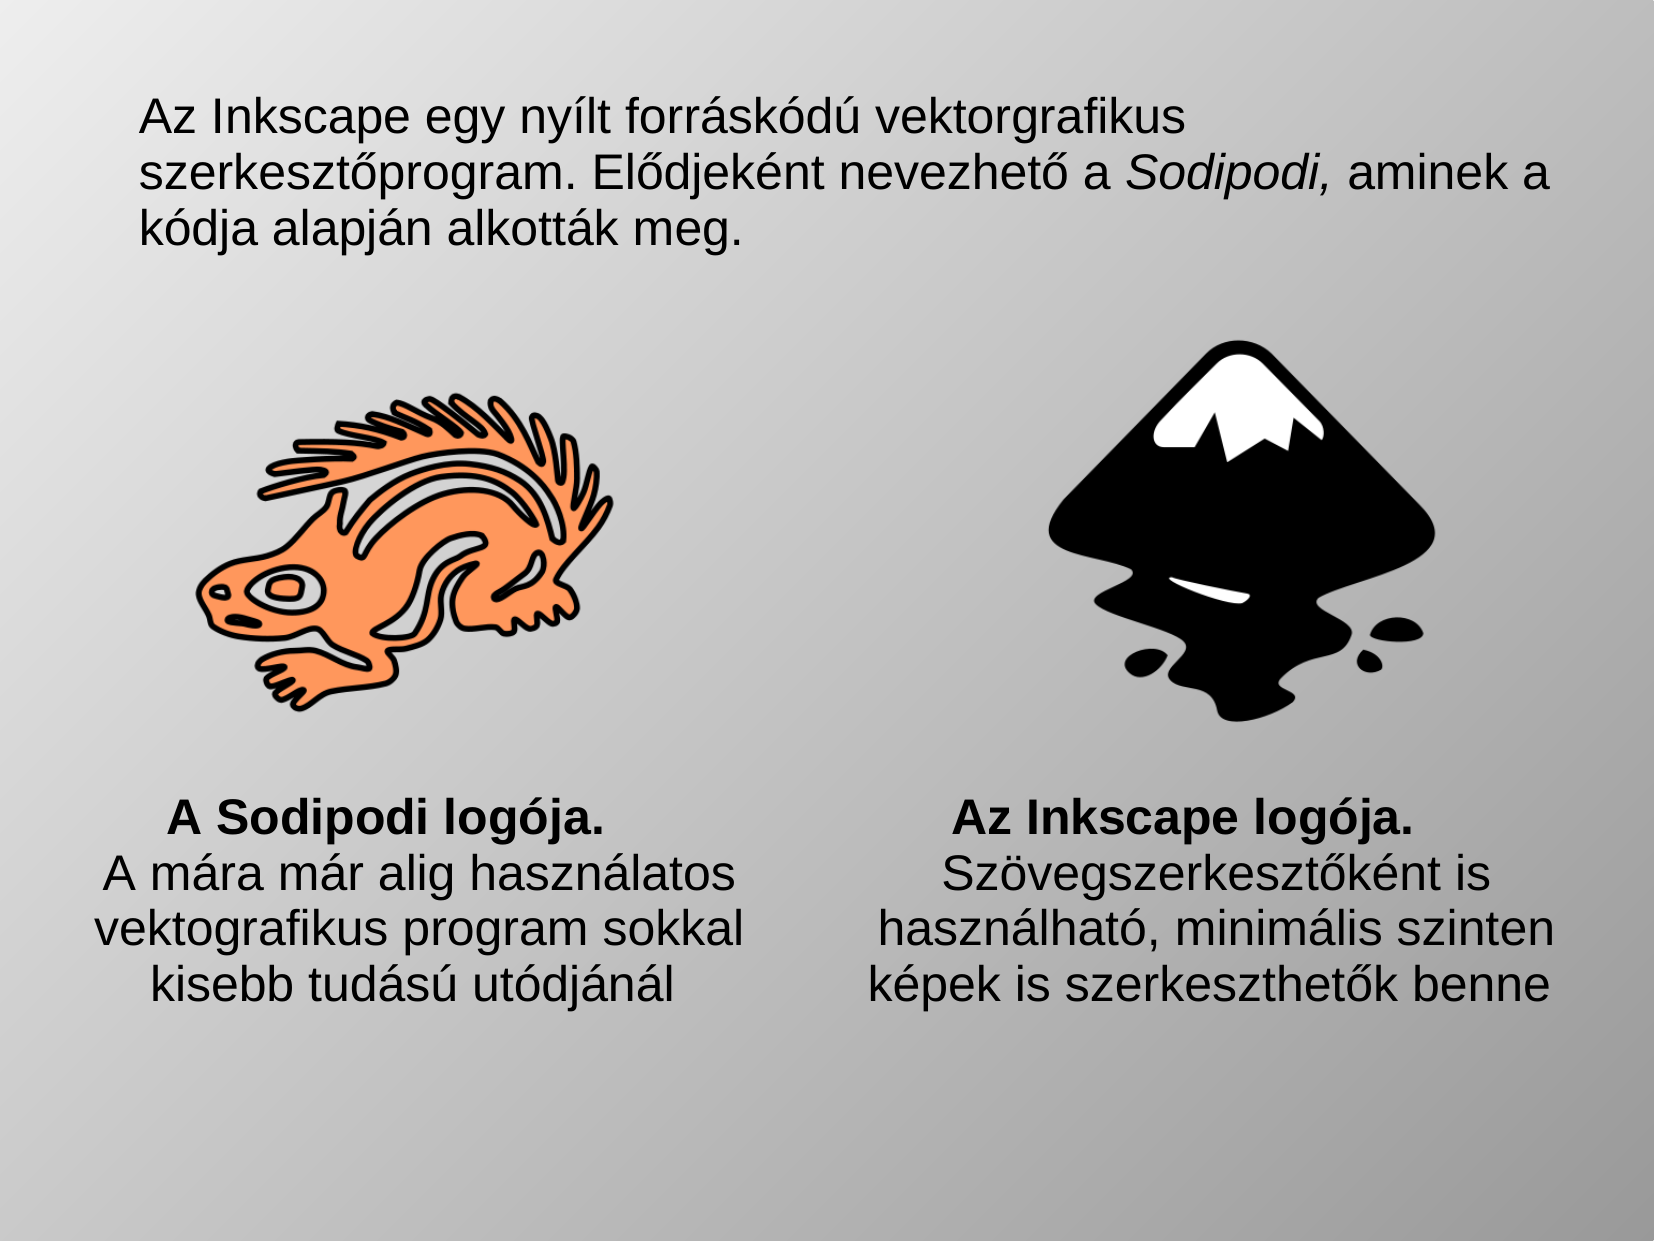

# Az Inkscape egy nyílt forráskódú vektorgrafikus szerkesztőprogram. Elődjeként nevezhető a Sodipodi, aminek a kódja alapján alkották meg.
A Sodipodi logója.
A mára már alig használatos vektografikus program sokkal kisebb tudású utódjánál
Az Inkscape logója.
Szövegszerkesztőként is használható, minimális szinten képek is szerkeszthetők benne